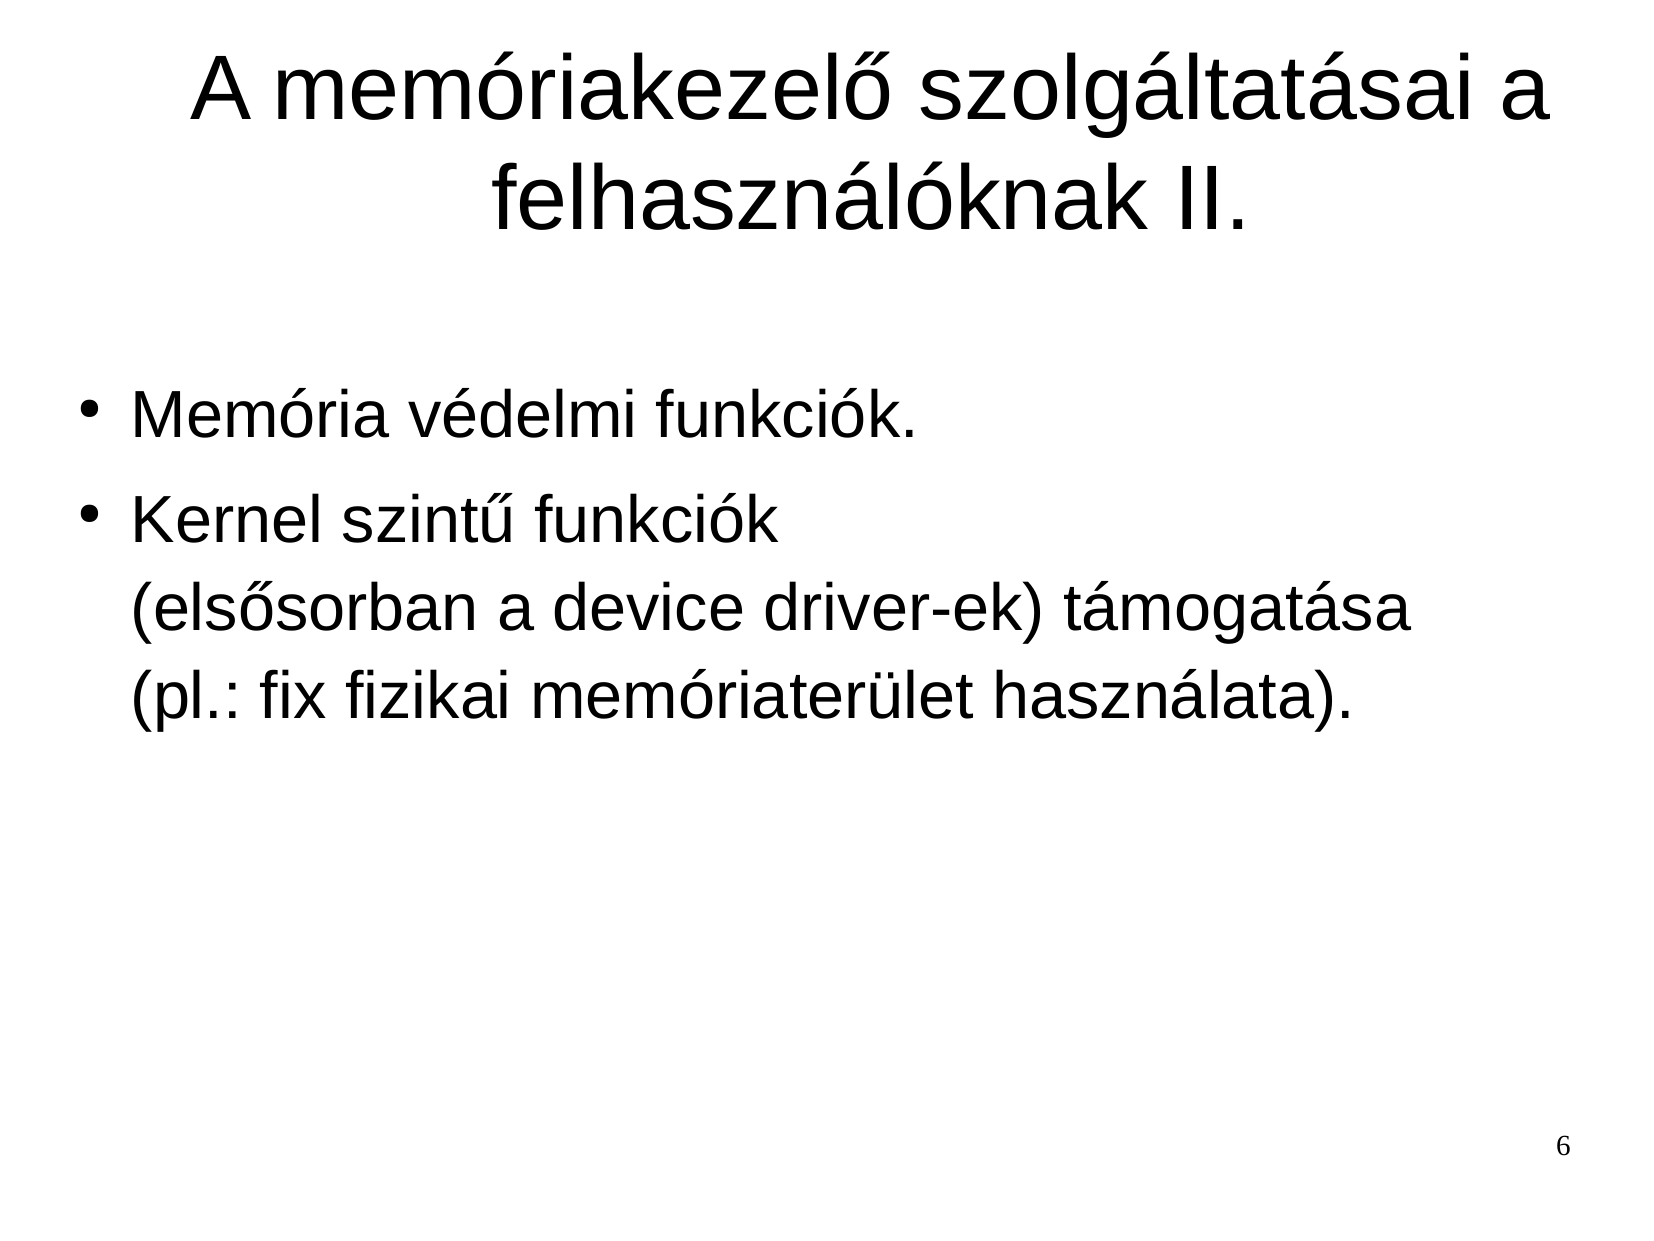

# A memóriakezelő szolgáltatásai a felhasználóknak II.
Memória védelmi funkciók.
Kernel szintű funkciók
(elsősorban a device driver-ek) támogatása
(pl.: fix fizikai memóriaterület használata).
6